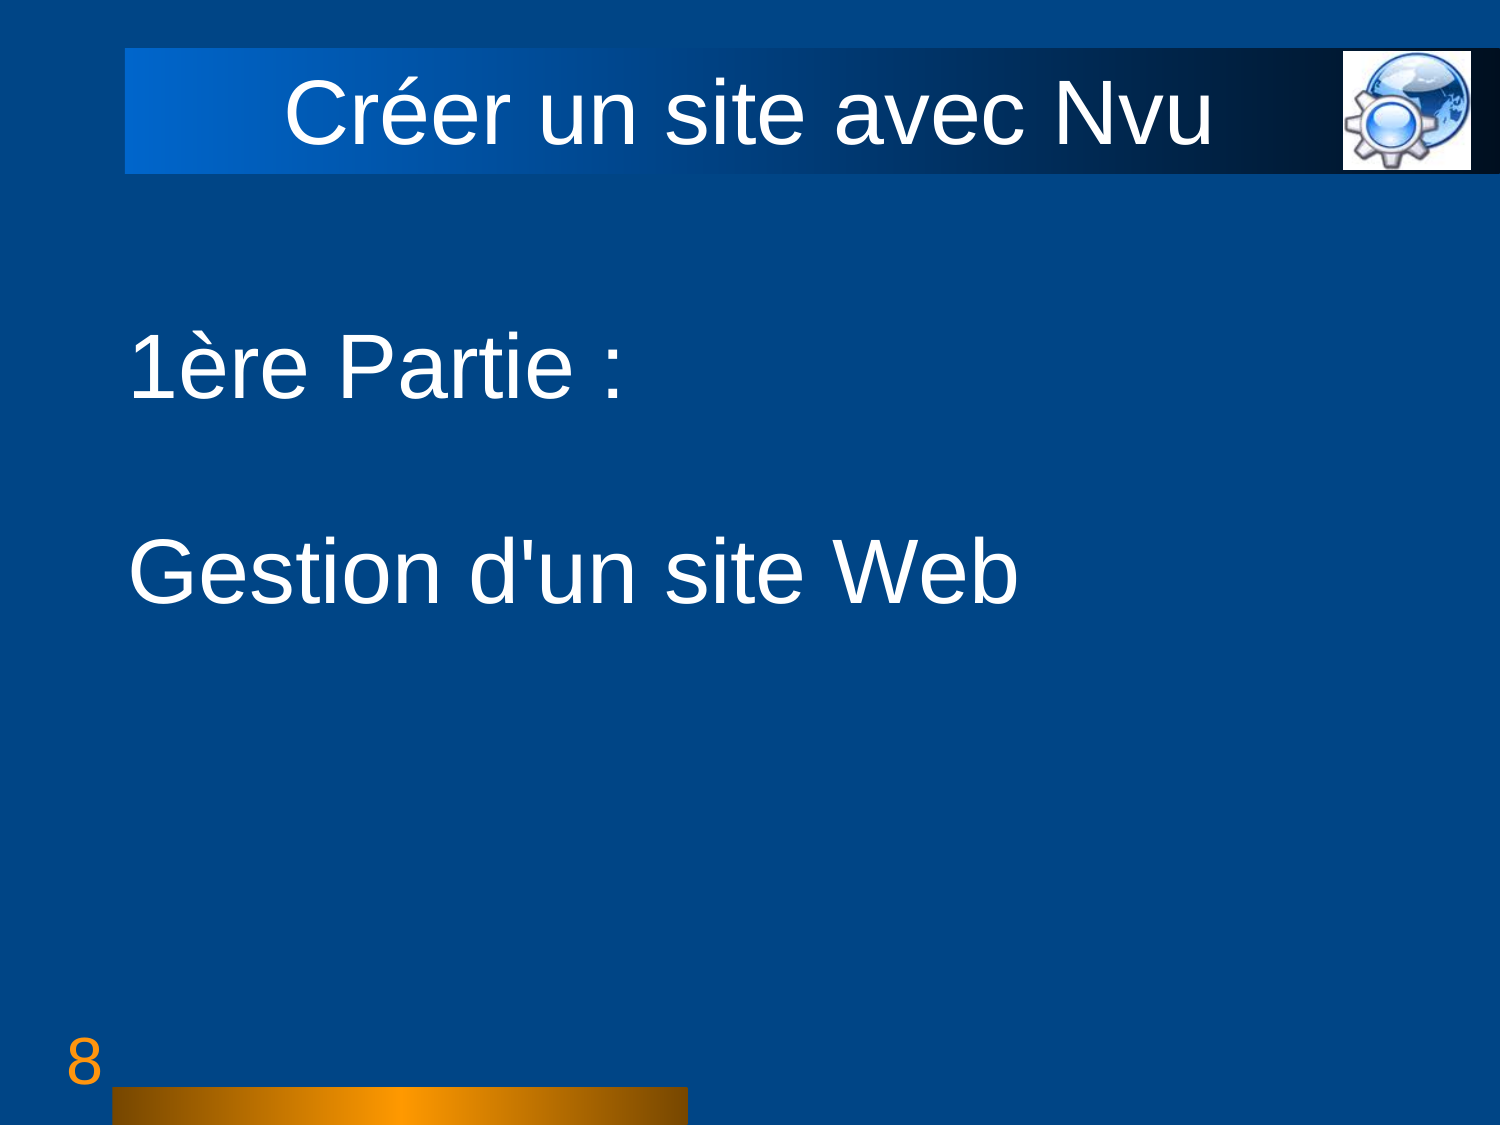

Créer un site avec Nvu
# 1ère Partie : Gestion d'un site Web